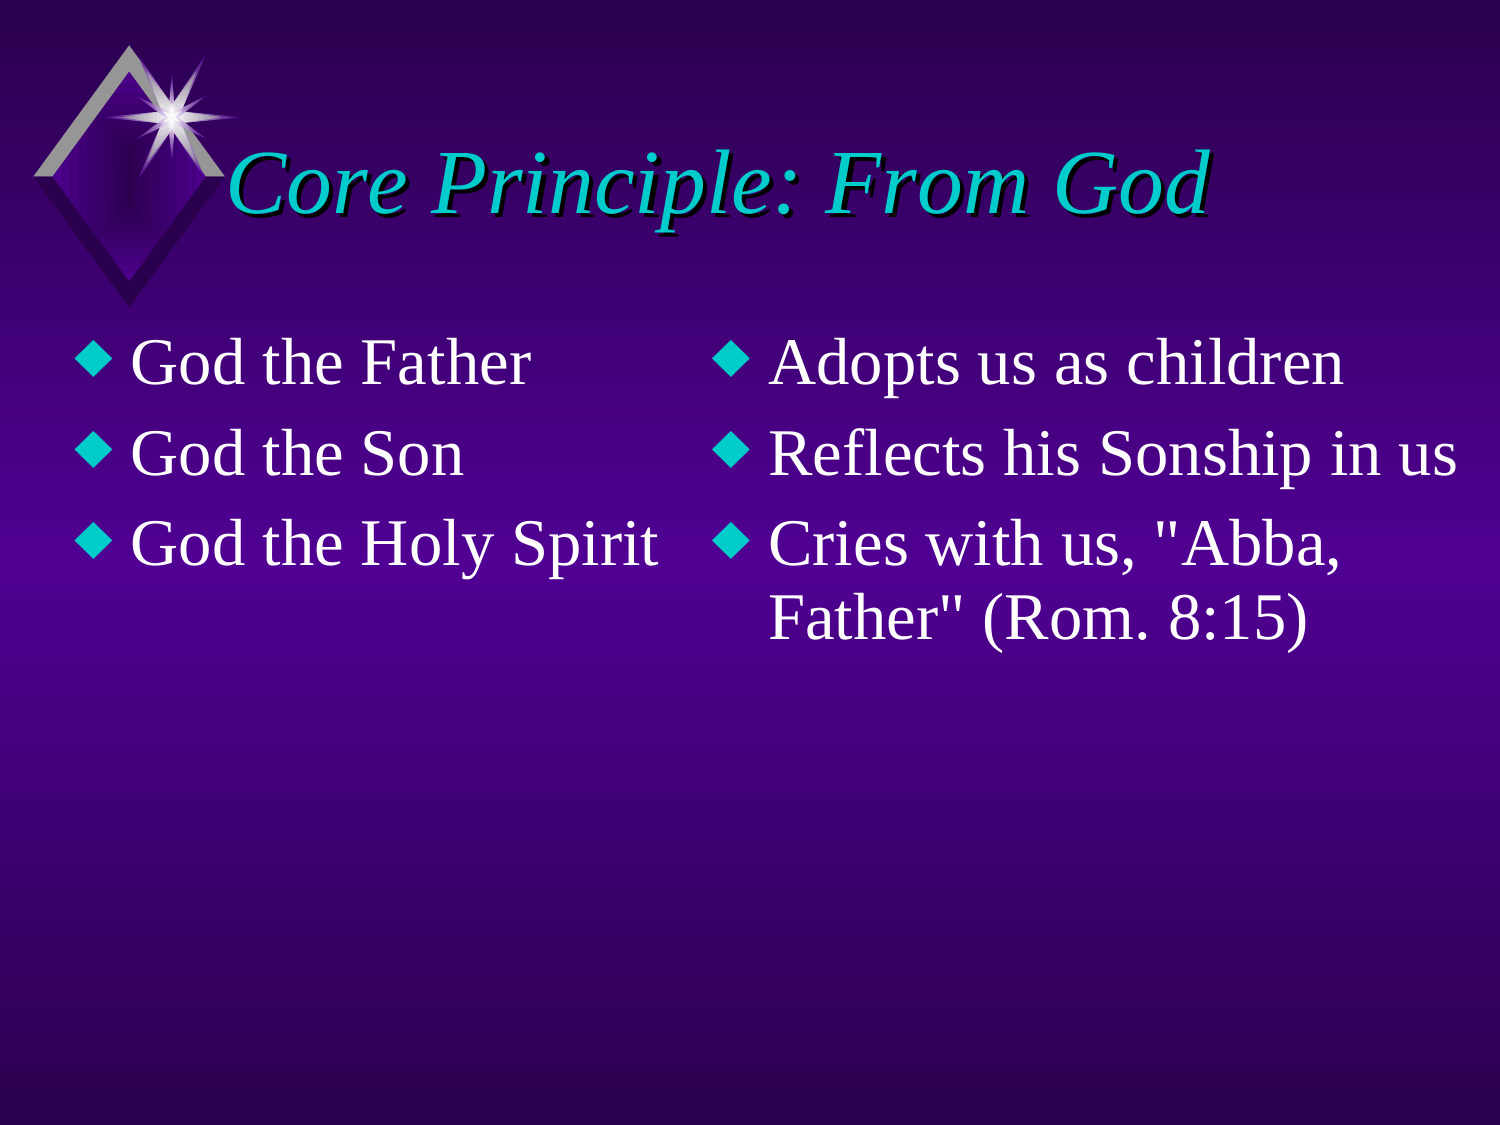

# Core Principle: From God
God the Father
God the Son
God the Holy Spirit
Adopts us as children
Reflects his Sonship in us
Cries with us, "Abba, Father" (Rom. 8:15)